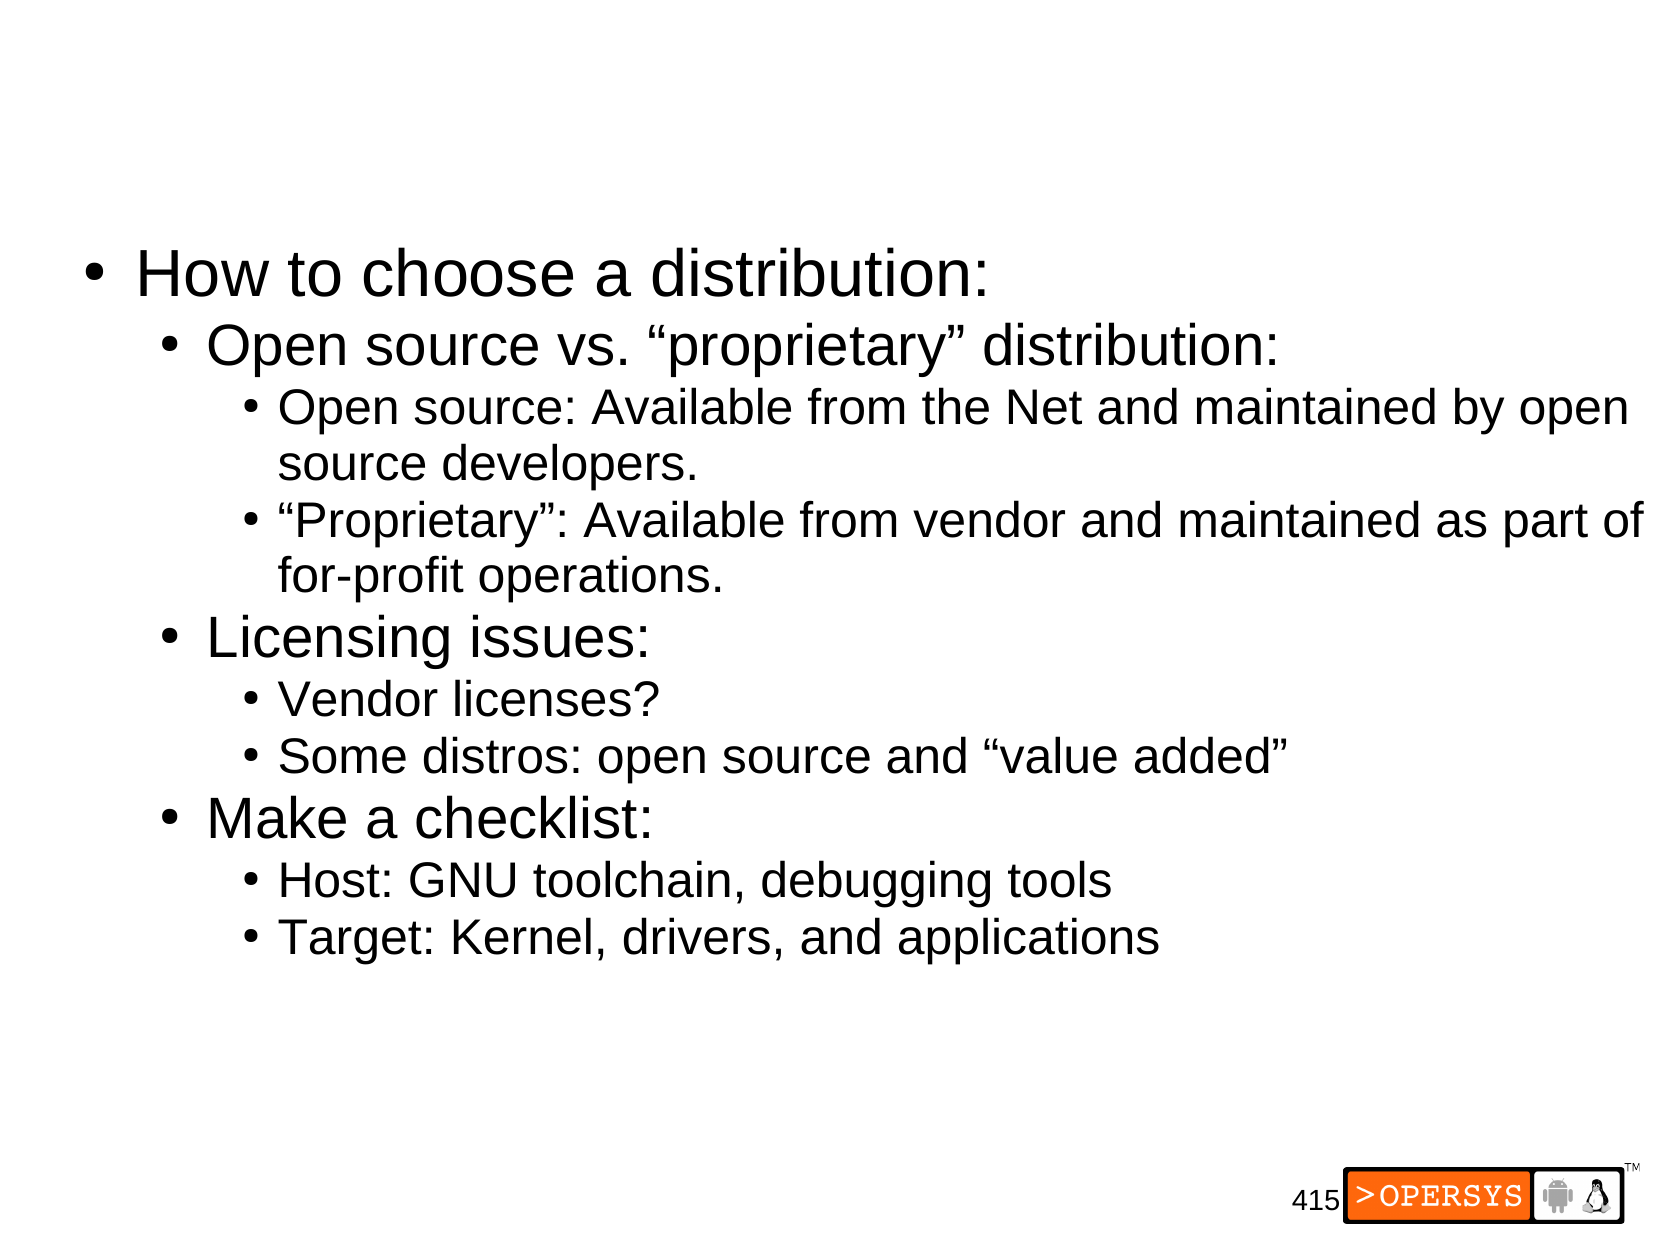

# How to choose a distribution:
Open source vs. “proprietary” distribution:
Open source: Available from the Net and maintained by open source developers.
“Proprietary”: Available from vendor and maintained as part of for-profit operations.
Licensing issues:
Vendor licenses?
Some distros: open source and “value added”
Make a checklist:
Host: GNU toolchain, debugging tools
Target: Kernel, drivers, and applications